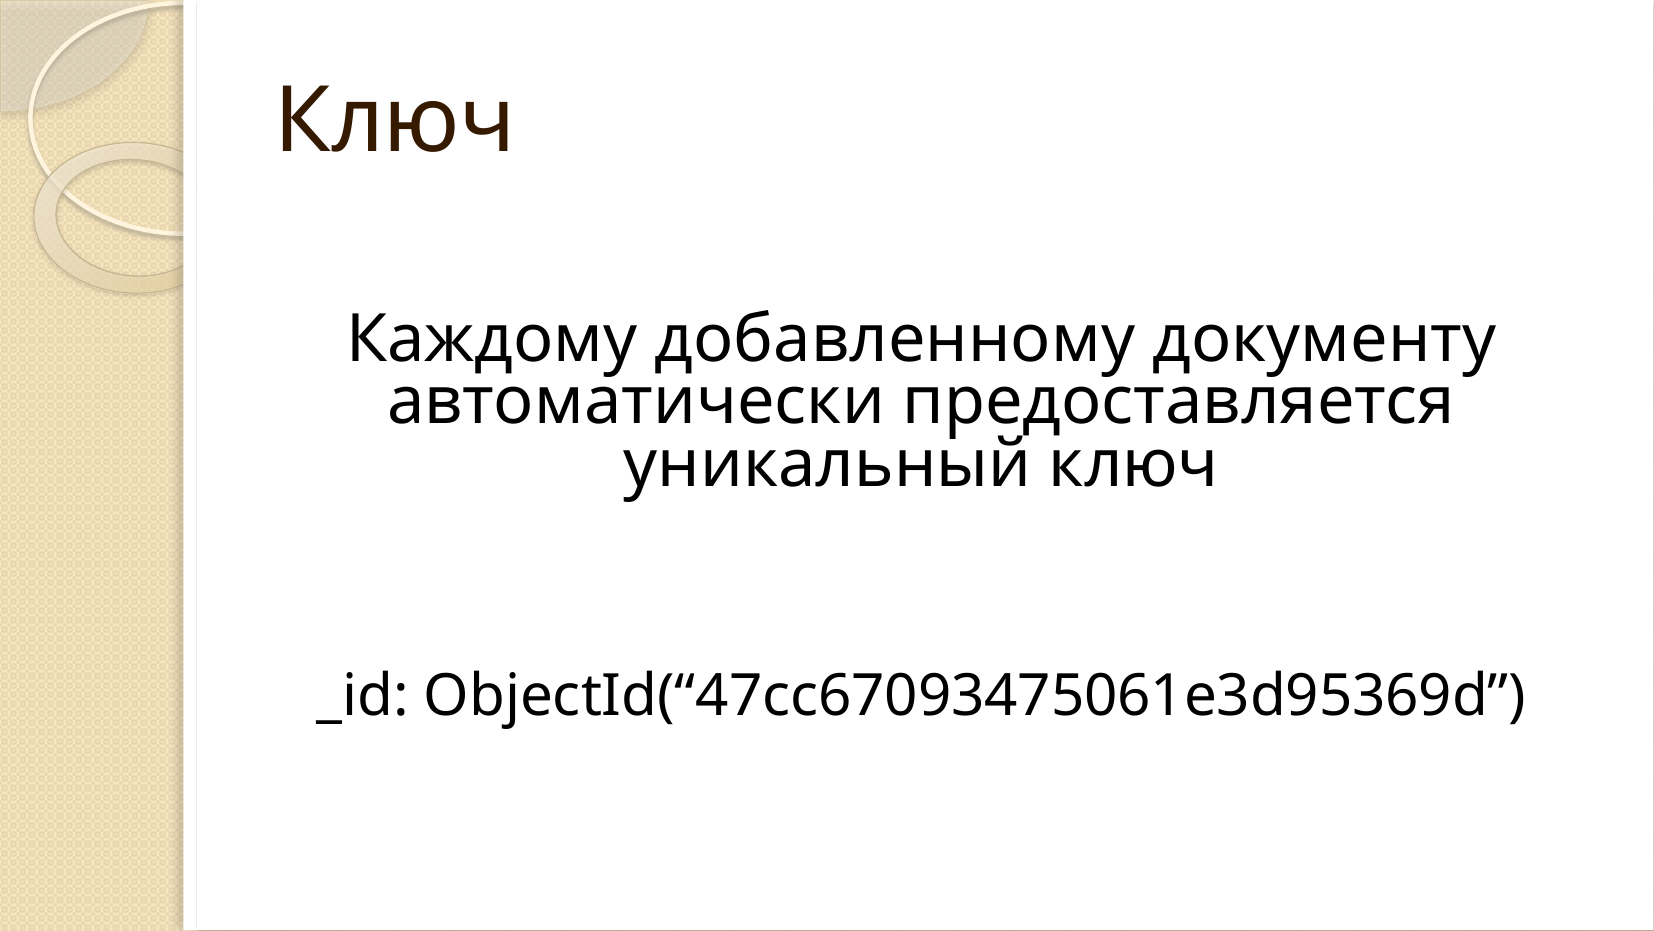

Ключ
# Каждому добавленному документу автоматически предоставляется уникальный ключ
_id: ObjectId(“47cc67093475061e3d95369d”)